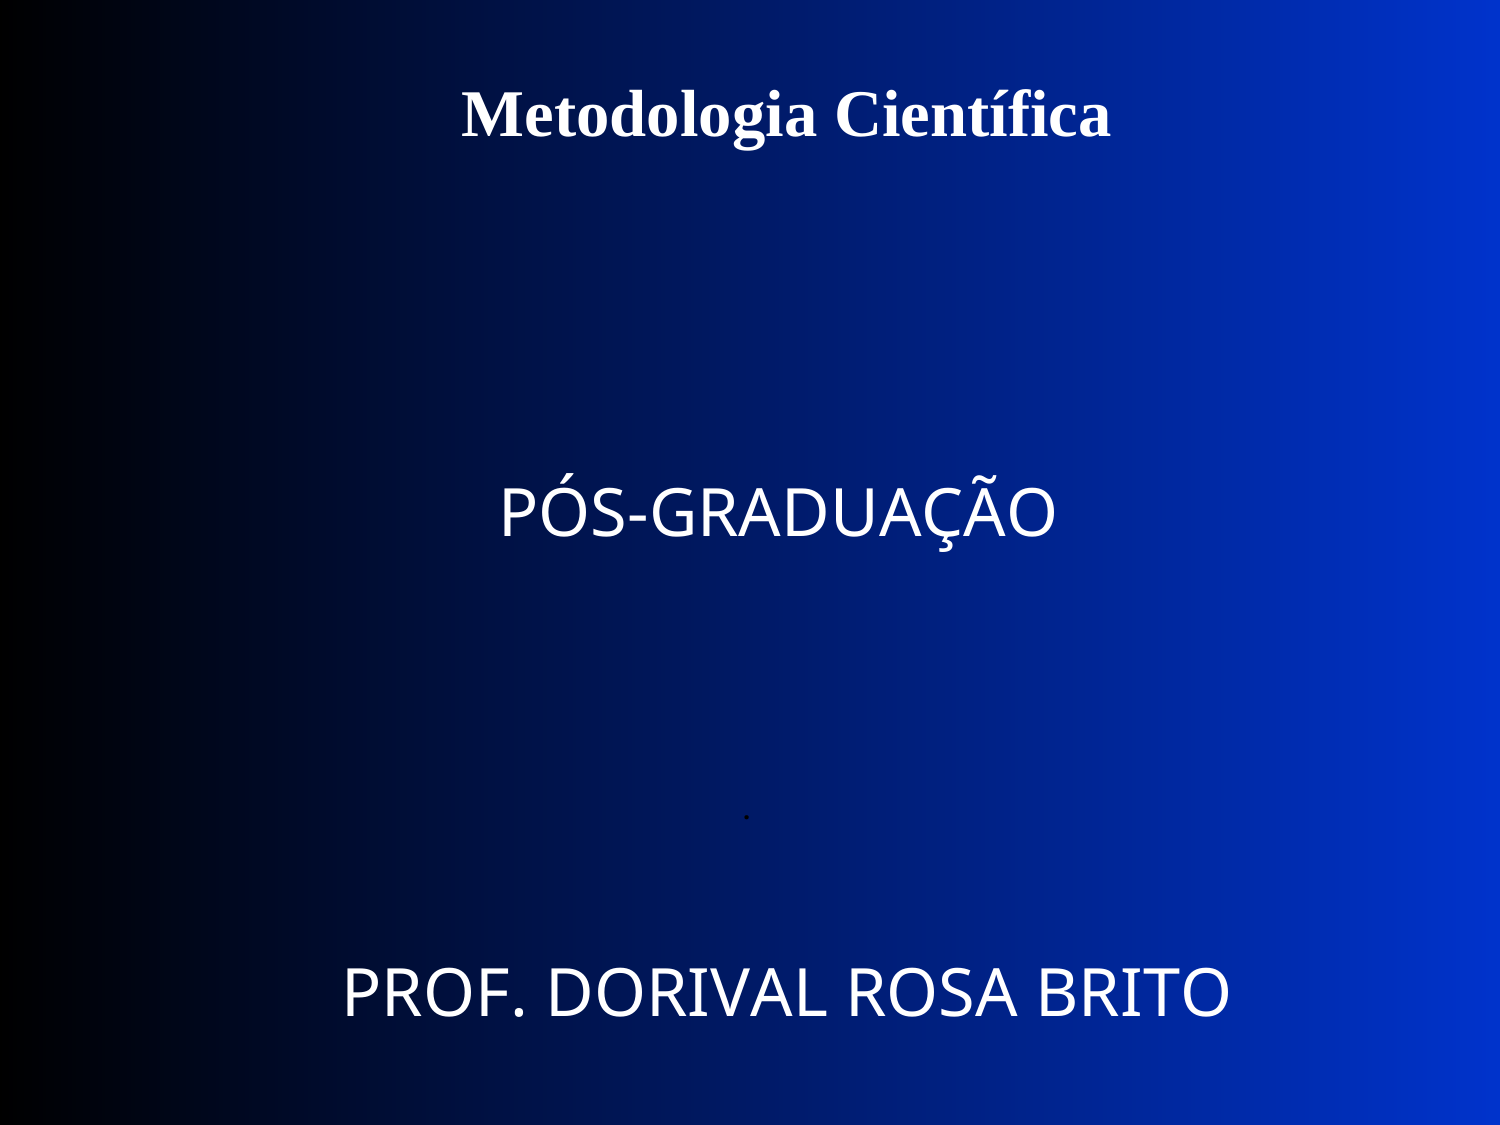

# Metodologia Científica PÓS-GRADUAÇÃO PROF. DORIVAL ROSA BRITO
.